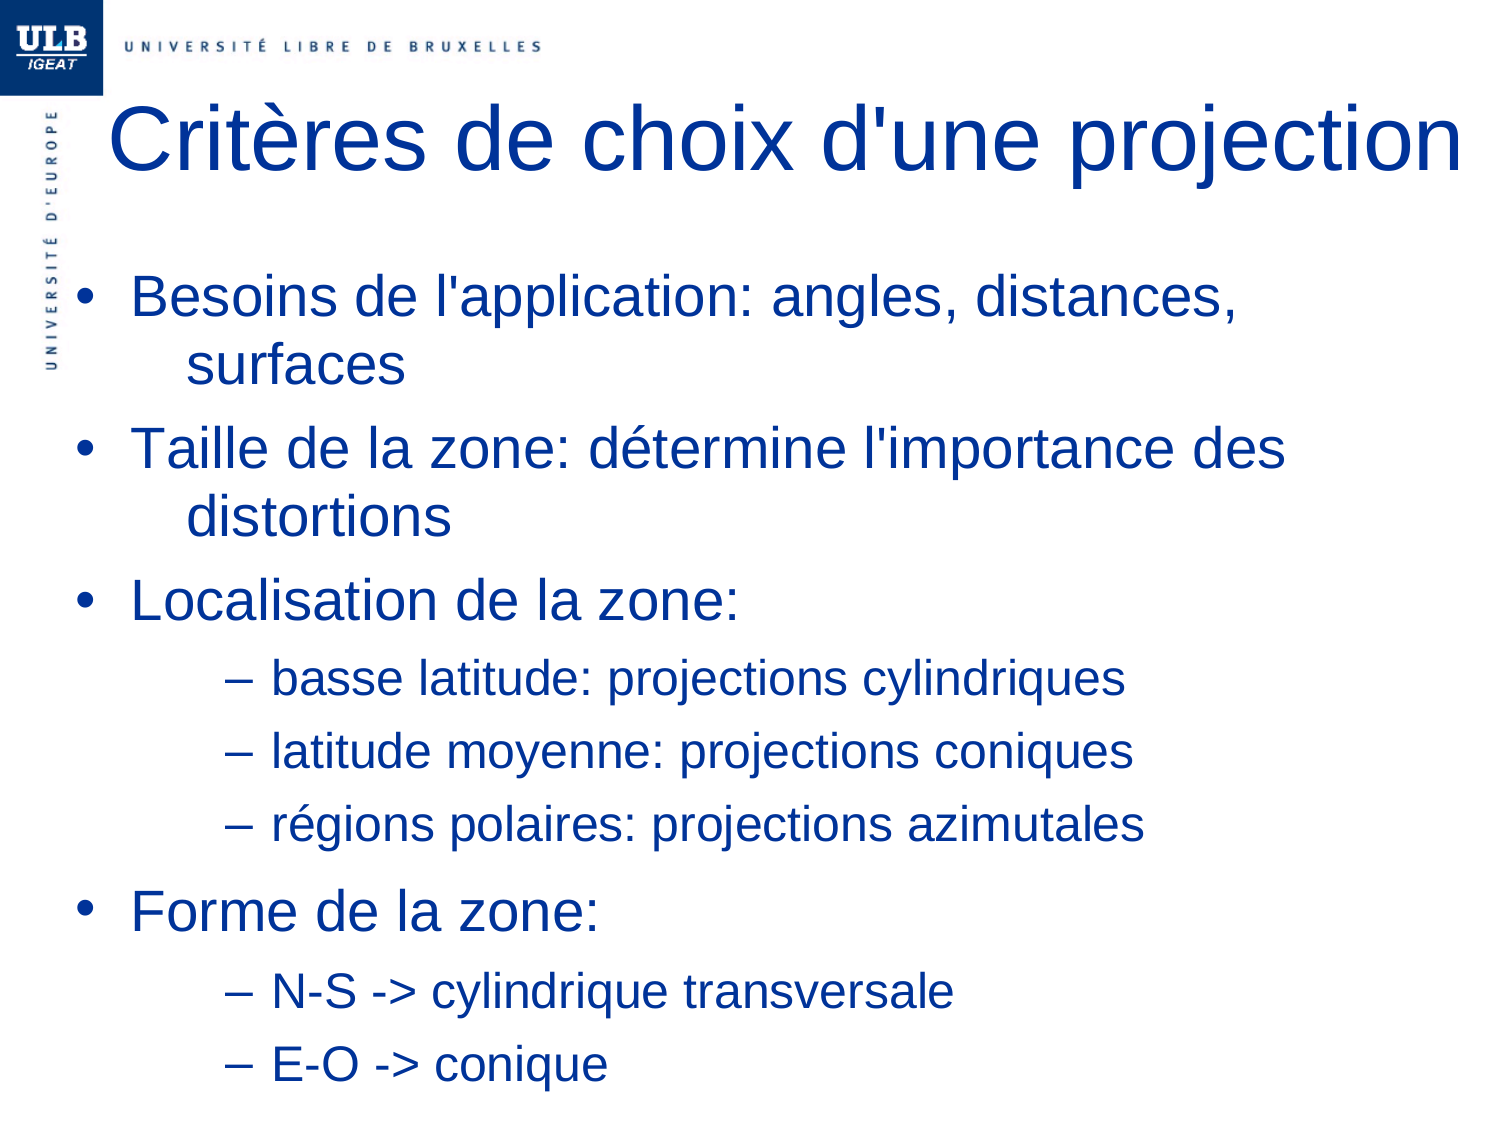

# Critères de choix d'une projection
Besoins de l'application: angles, distances, surfaces
Taille de la zone: détermine l'importance des distortions
Localisation de la zone:
basse latitude: projections cylindriques
latitude moyenne: projections coniques
régions polaires: projections azimutales
Forme de la zone:
N-S -> cylindrique transversale
E-O -> conique